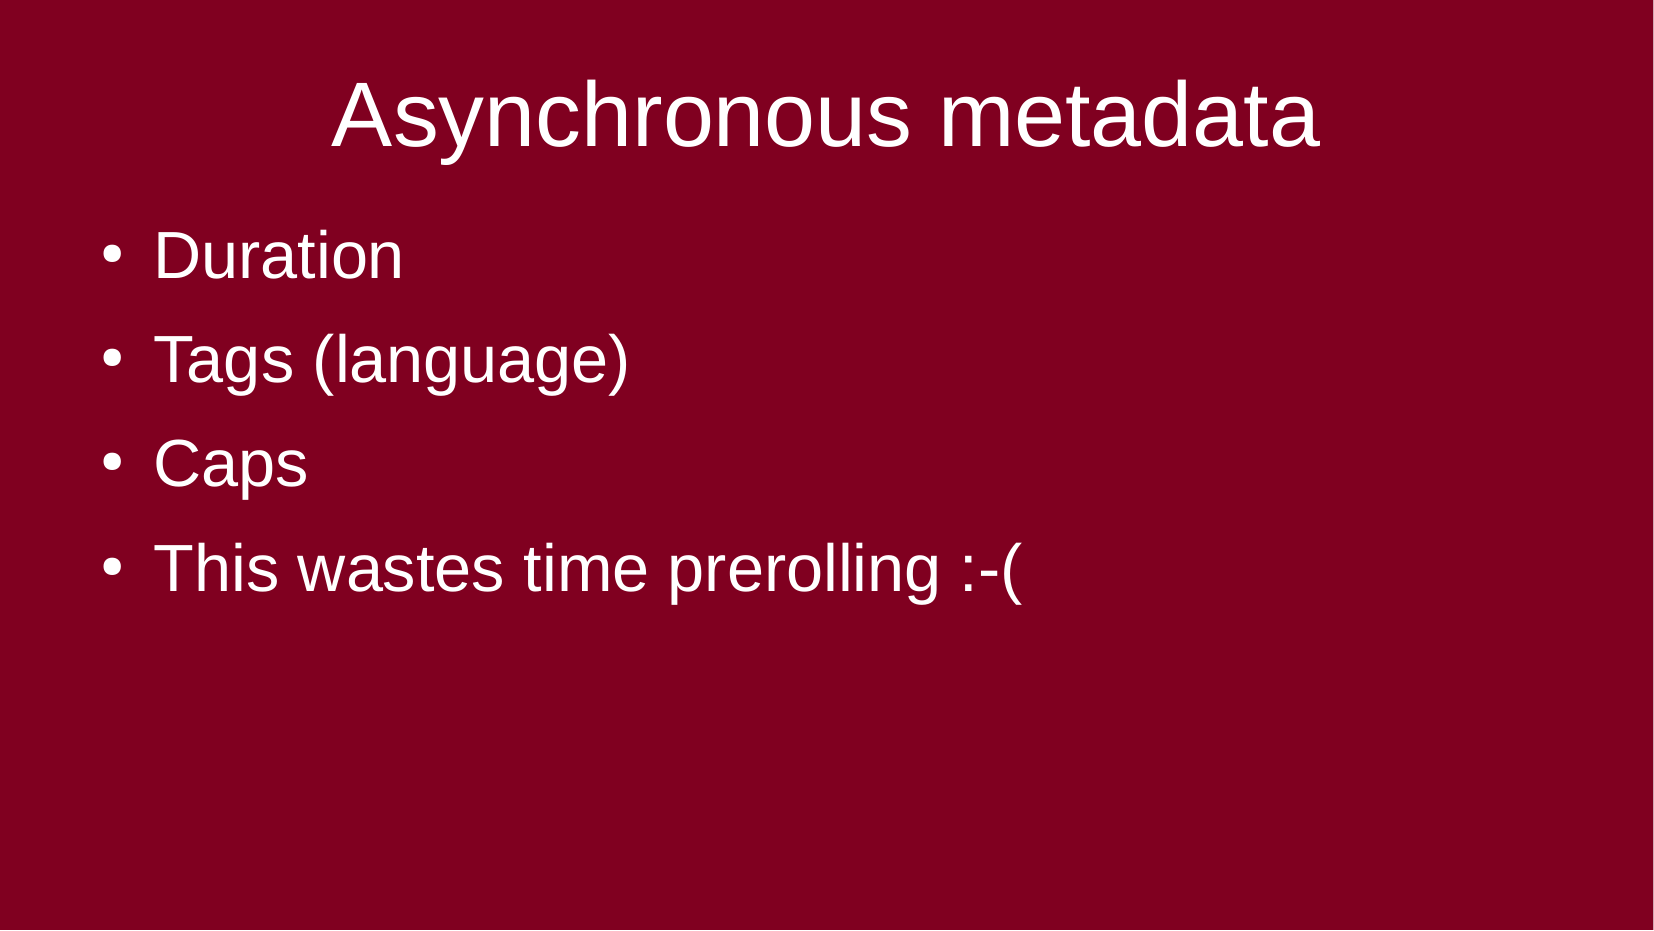

# Asynchronous metadata
Duration
Tags (language)
Caps
This wastes time prerolling :-(